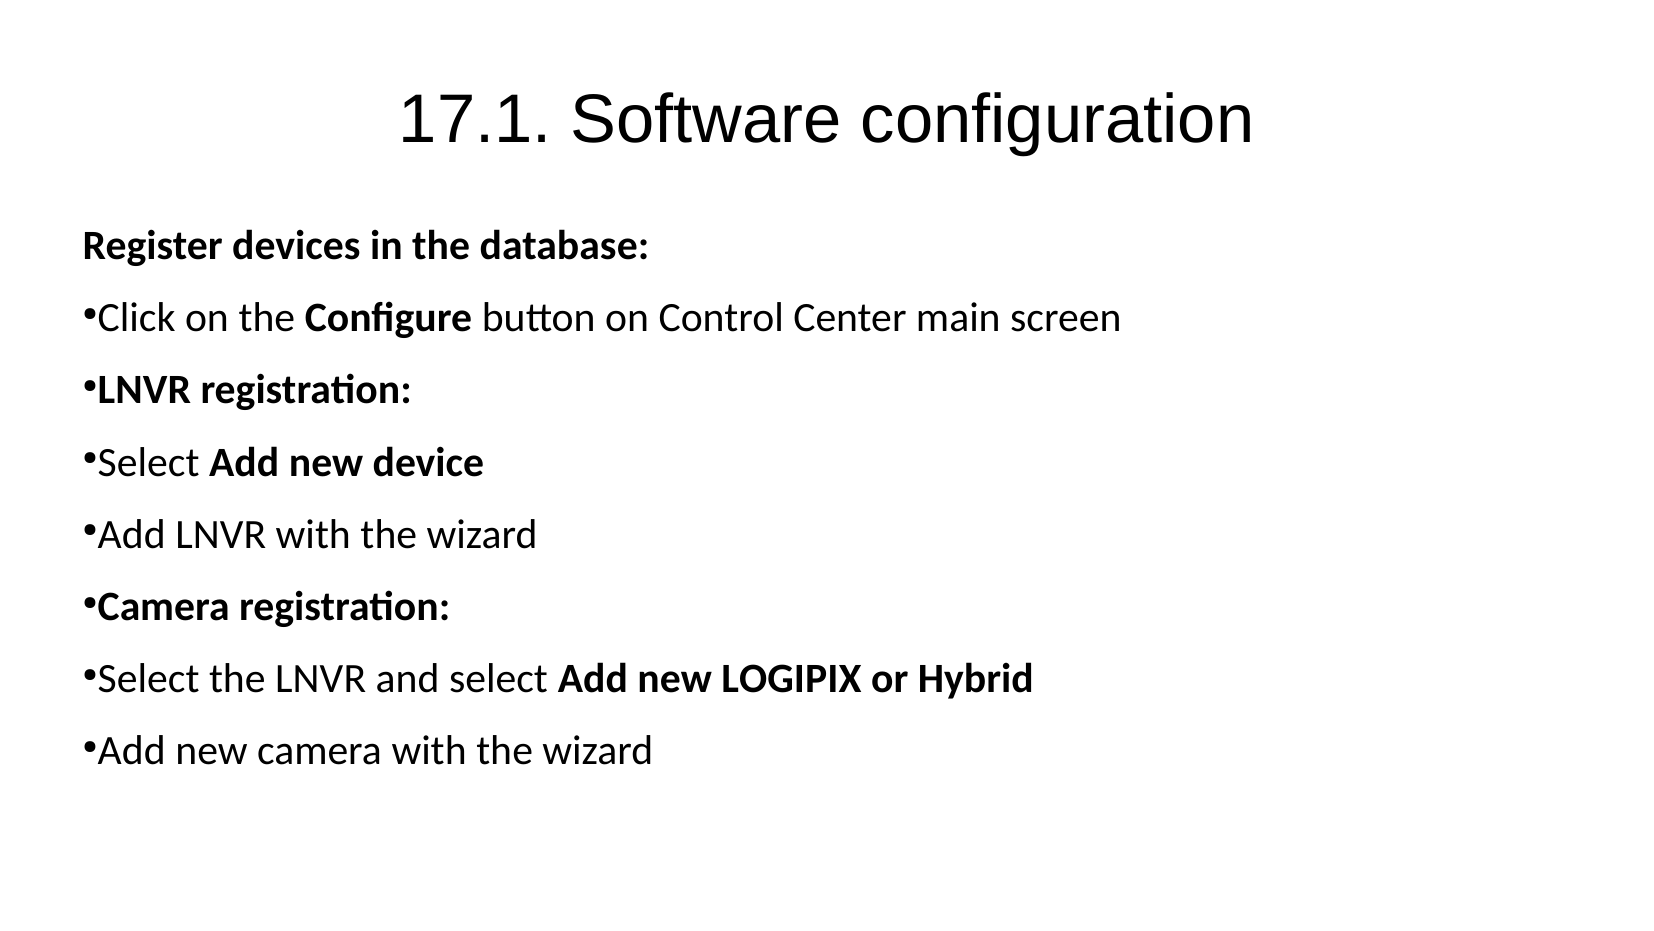

# 17.1. Software configuration
Register devices in the database:
Click on the Configure button on Control Center main screen
LNVR registration:
Select Add new device
Add LNVR with the wizard
Camera registration:
Select the LNVR and select Add new LOGIPIX or Hybrid
Add new camera with the wizard